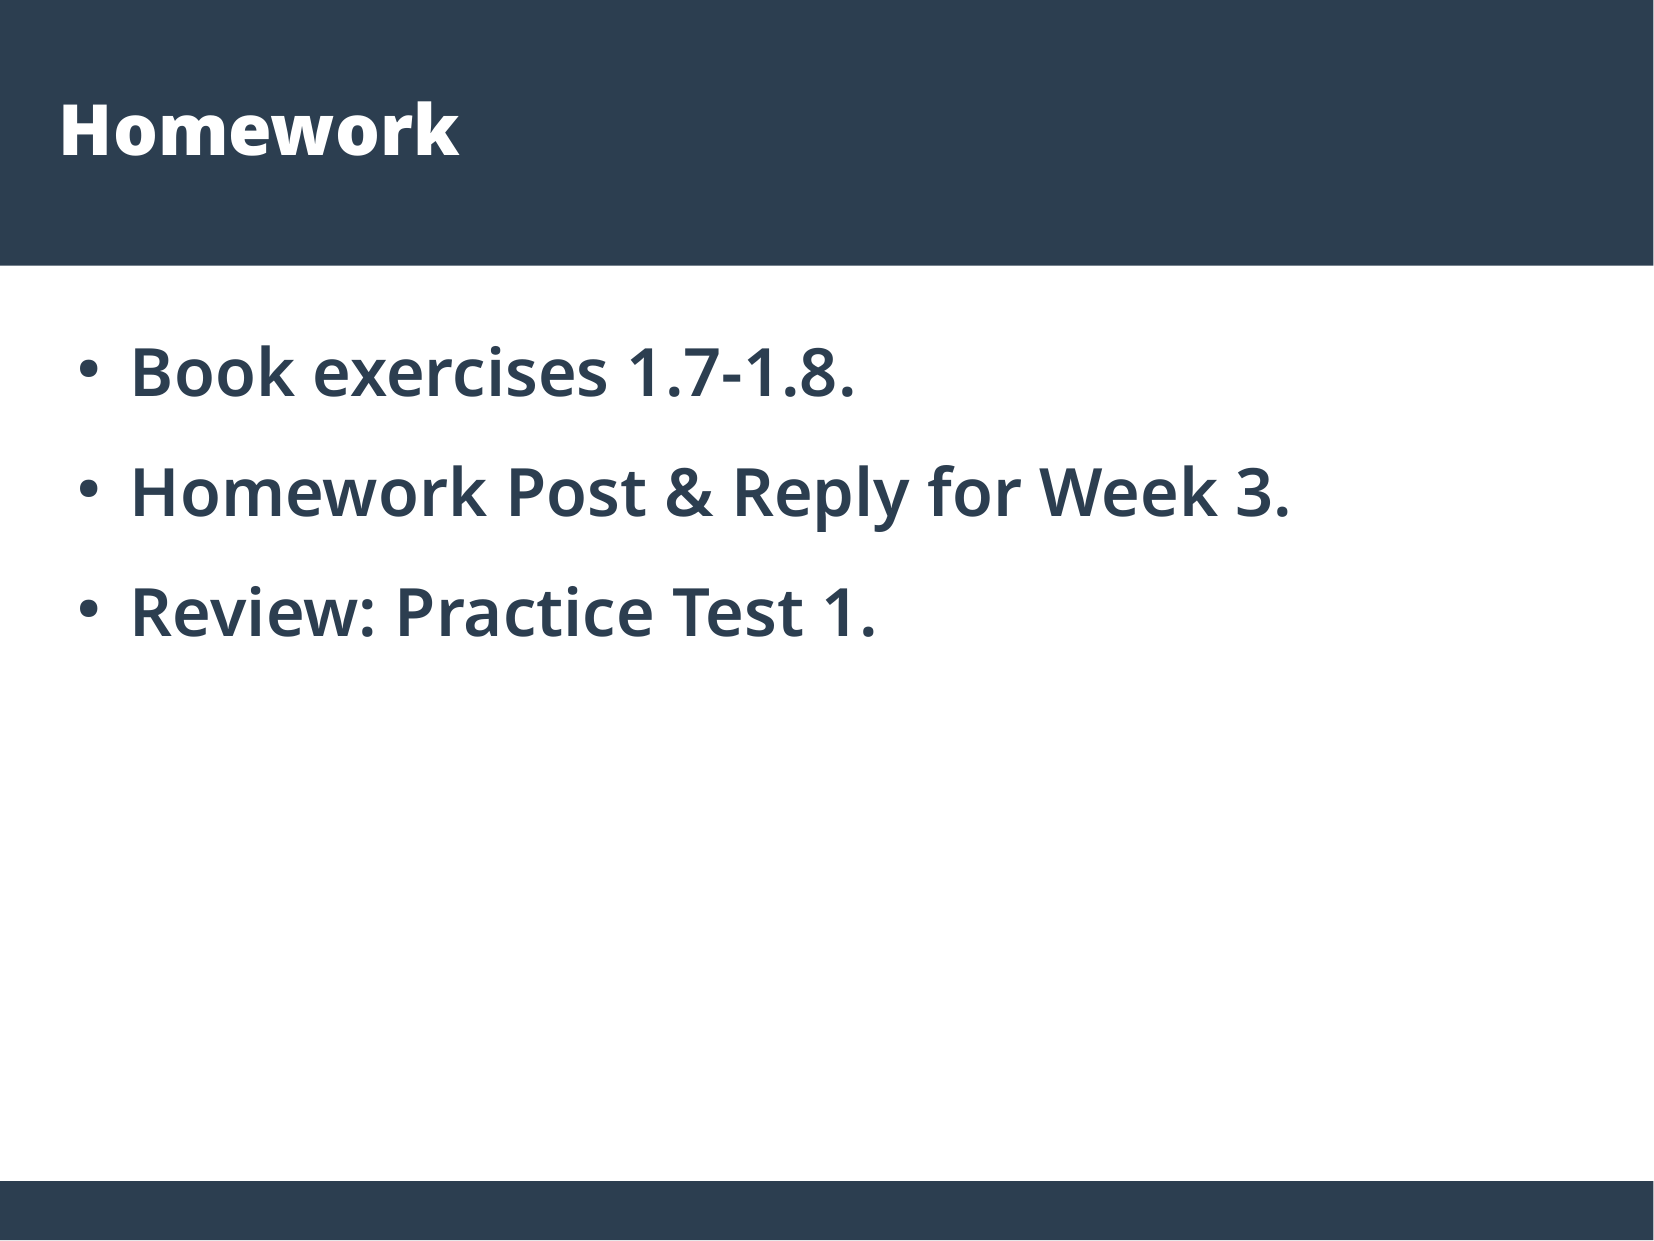

# Homework
Book exercises 1.7-1.8.
Homework Post & Reply for Week 3.
Review: Practice Test 1.